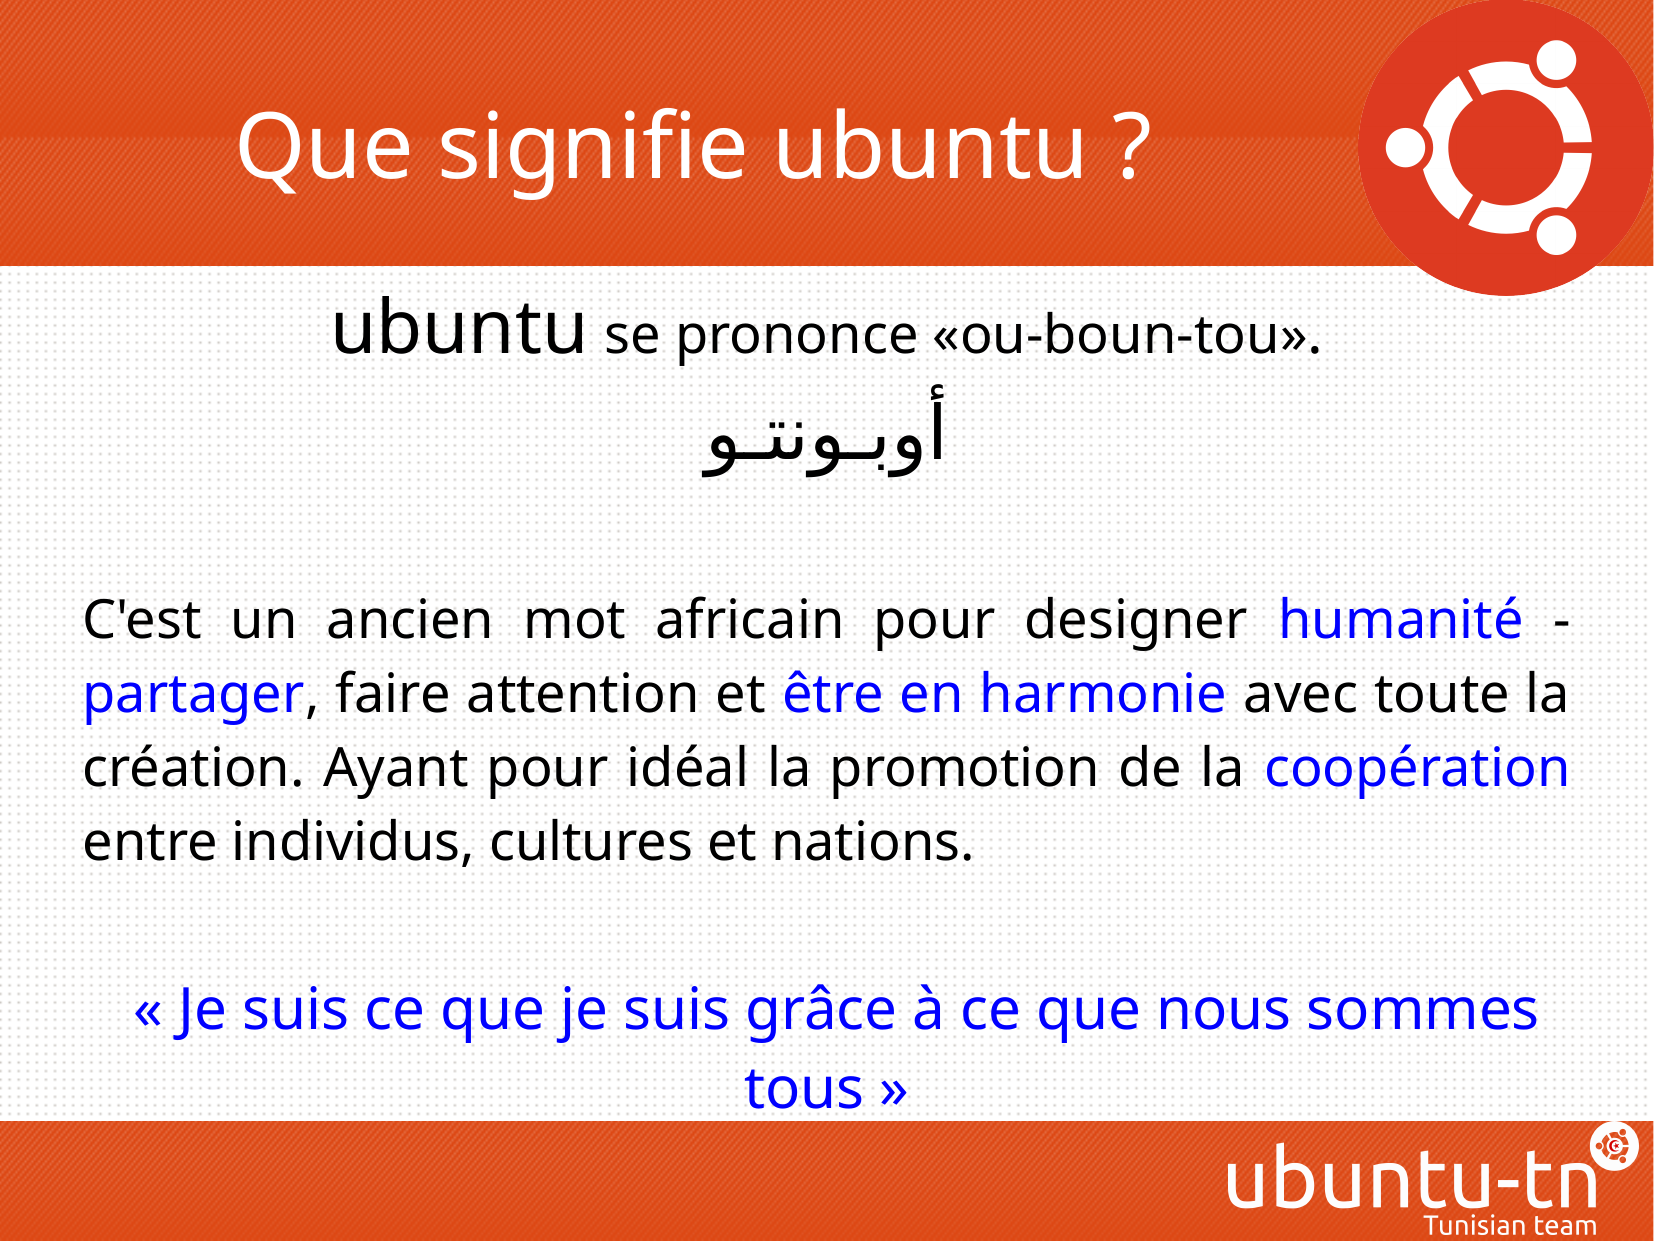

# Que signifie ubuntu ?
ubuntu se prononce «ou-boun-tou».
أوبـونتـو
C'est un ancien mot africain pour designer humanité - partager, faire attention et être en harmonie avec toute la création. Ayant pour idéal la promotion de la coopération entre individus, cultures et nations.
« Je suis ce que je suis grâce à ce que nous sommes tous »